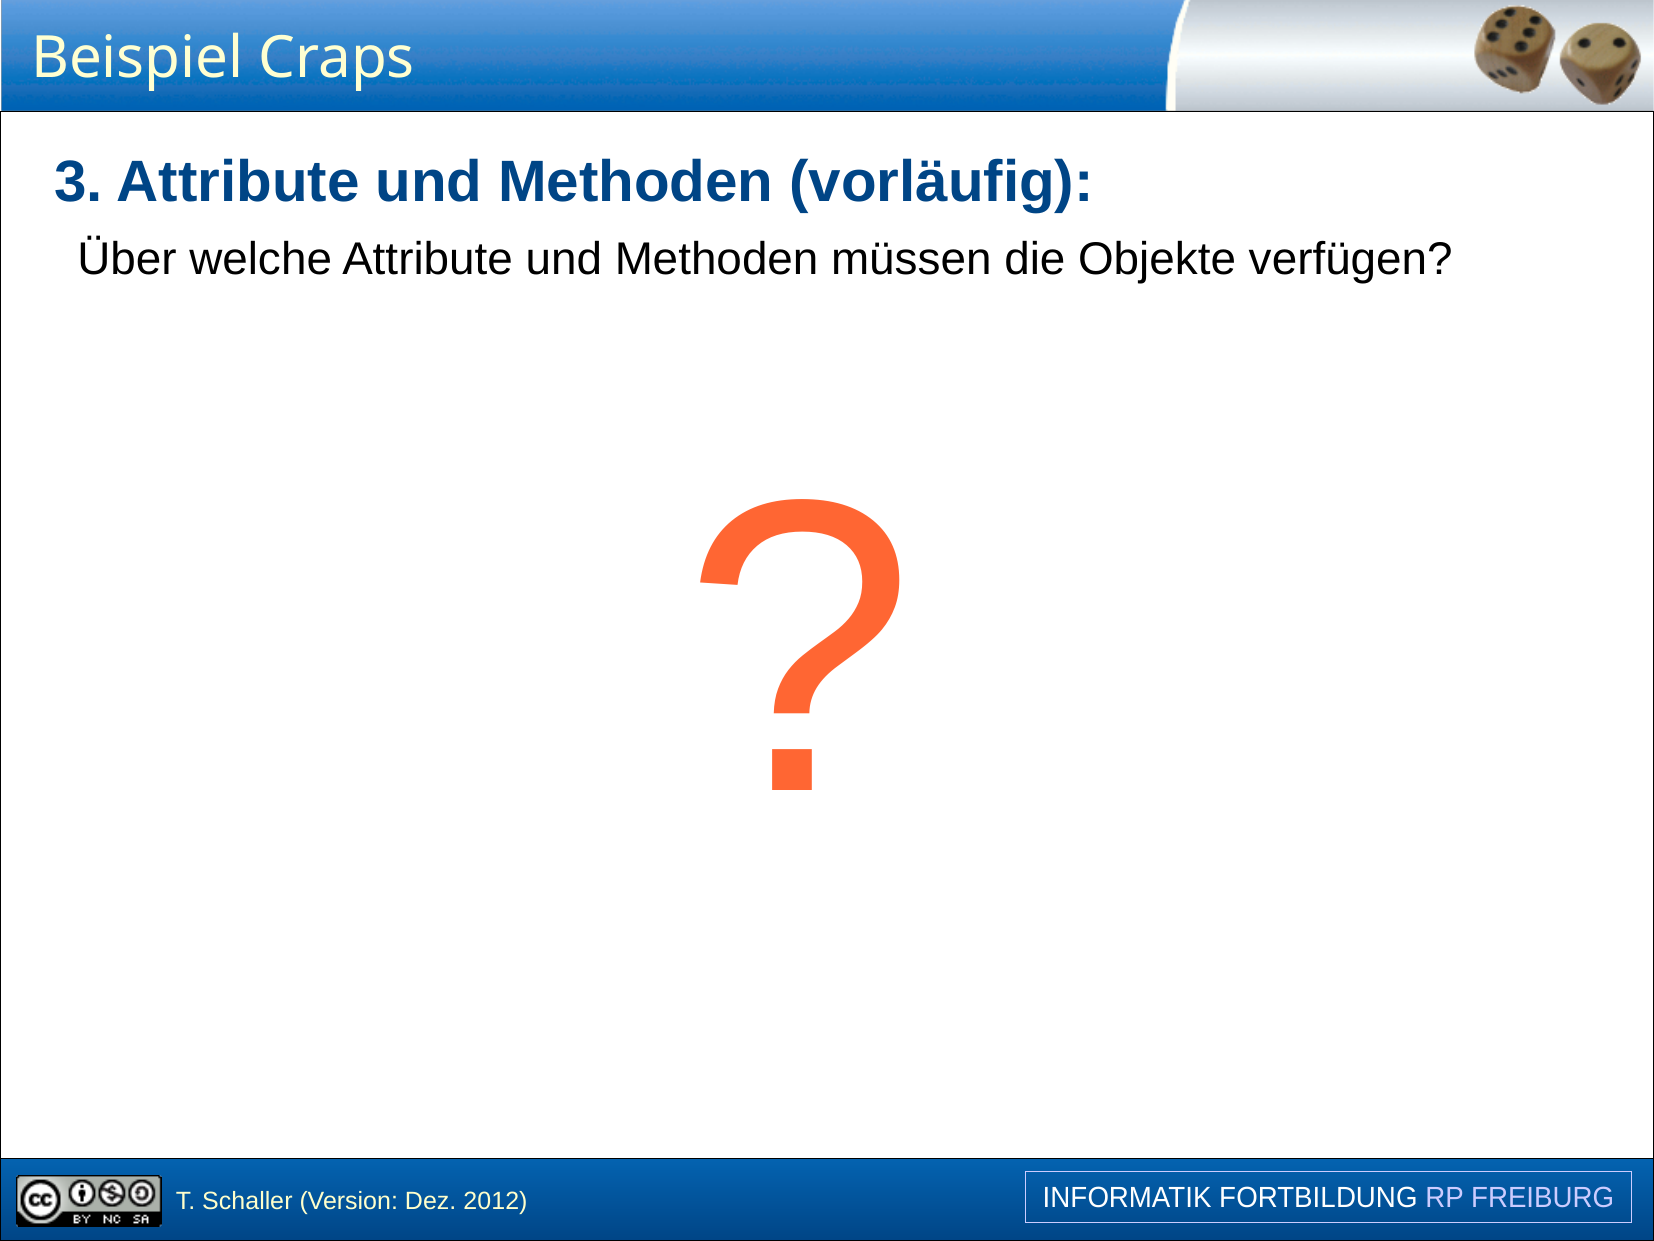

# Beispiel Craps
3. Attribute und Methoden (vorläufig):
Über welche Attribute und Methoden müssen die Objekte verfügen?
?
8